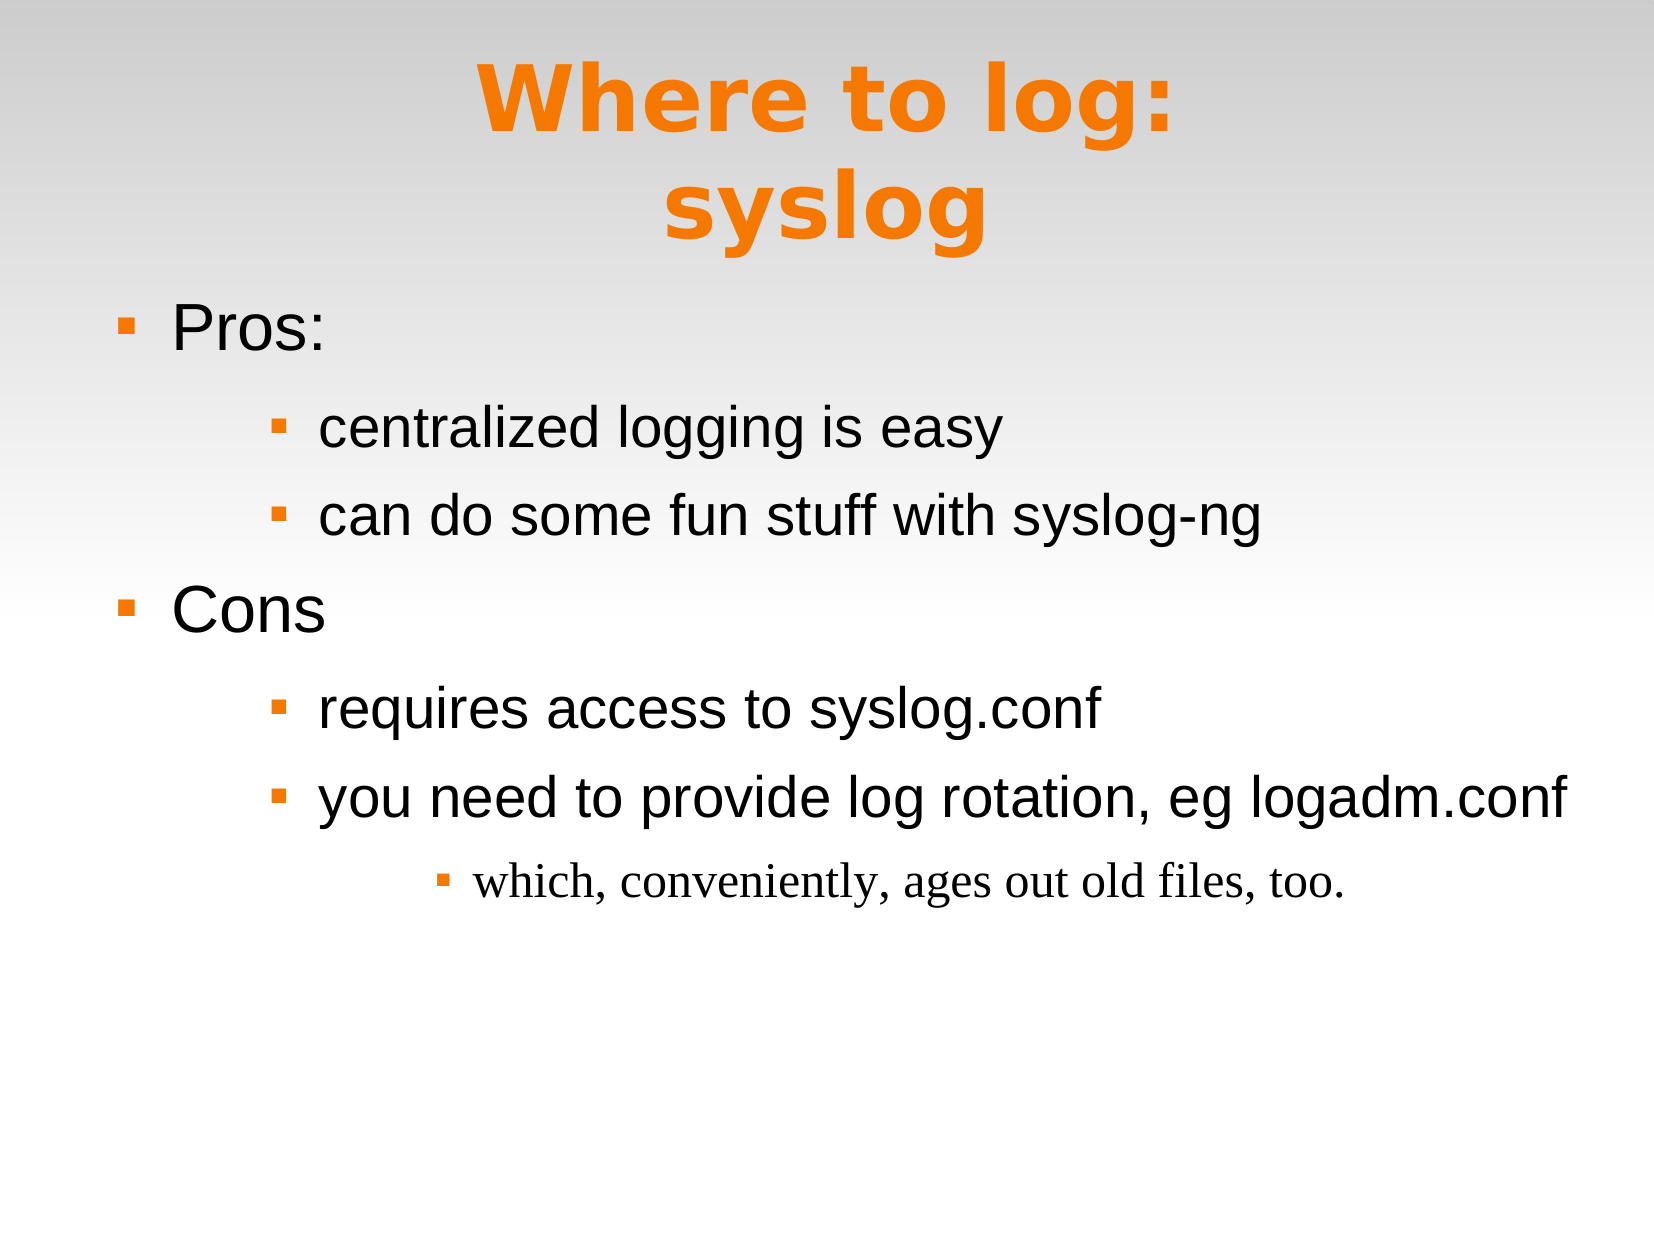

# Where to log: syslog
Pros:
centralized logging is easy
can do some fun stuff with syslog-ng
Cons
requires access to syslog.conf
you need to provide log rotation, eg logadm.conf
which, conveniently, ages out old files, too.